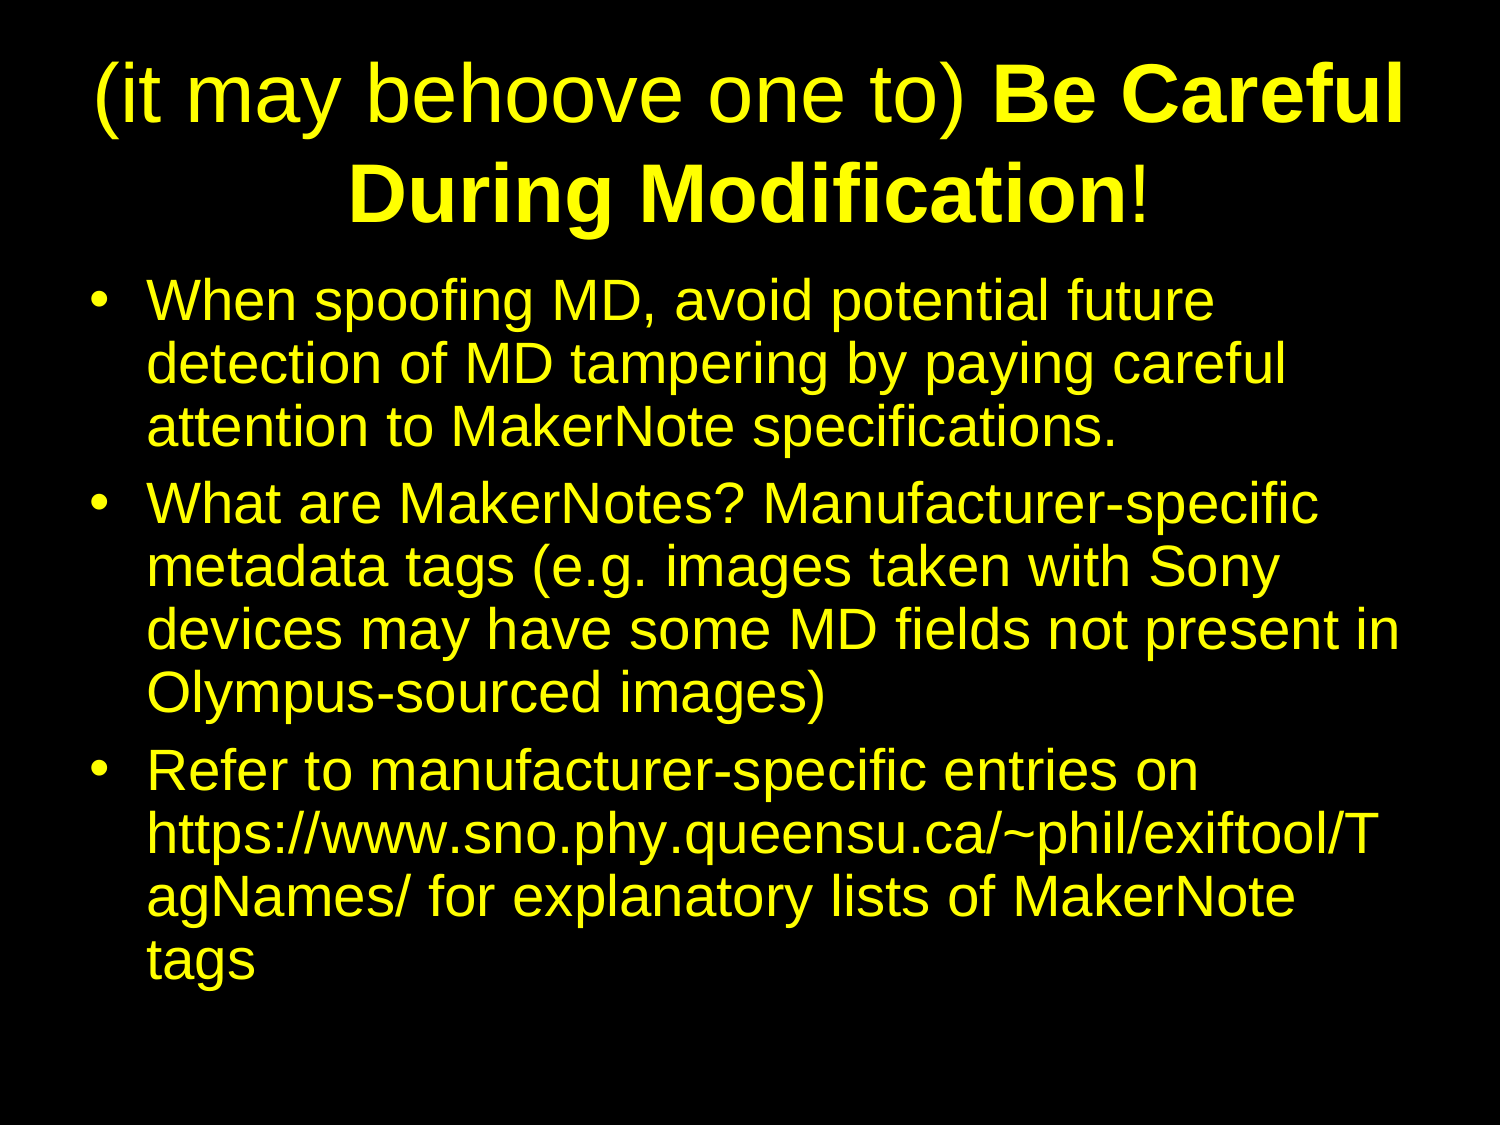

# (it may behoove one to) Be Careful During Modification!
When spoofing MD, avoid potential future detection of MD tampering by paying careful attention to MakerNote specifications.
What are MakerNotes? Manufacturer-specific metadata tags (e.g. images taken with Sony devices may have some MD fields not present in Olympus-sourced images)
Refer to manufacturer-specific entries on https://www.sno.phy.queensu.ca/~phil/exiftool/TagNames/ for explanatory lists of MakerNote tags